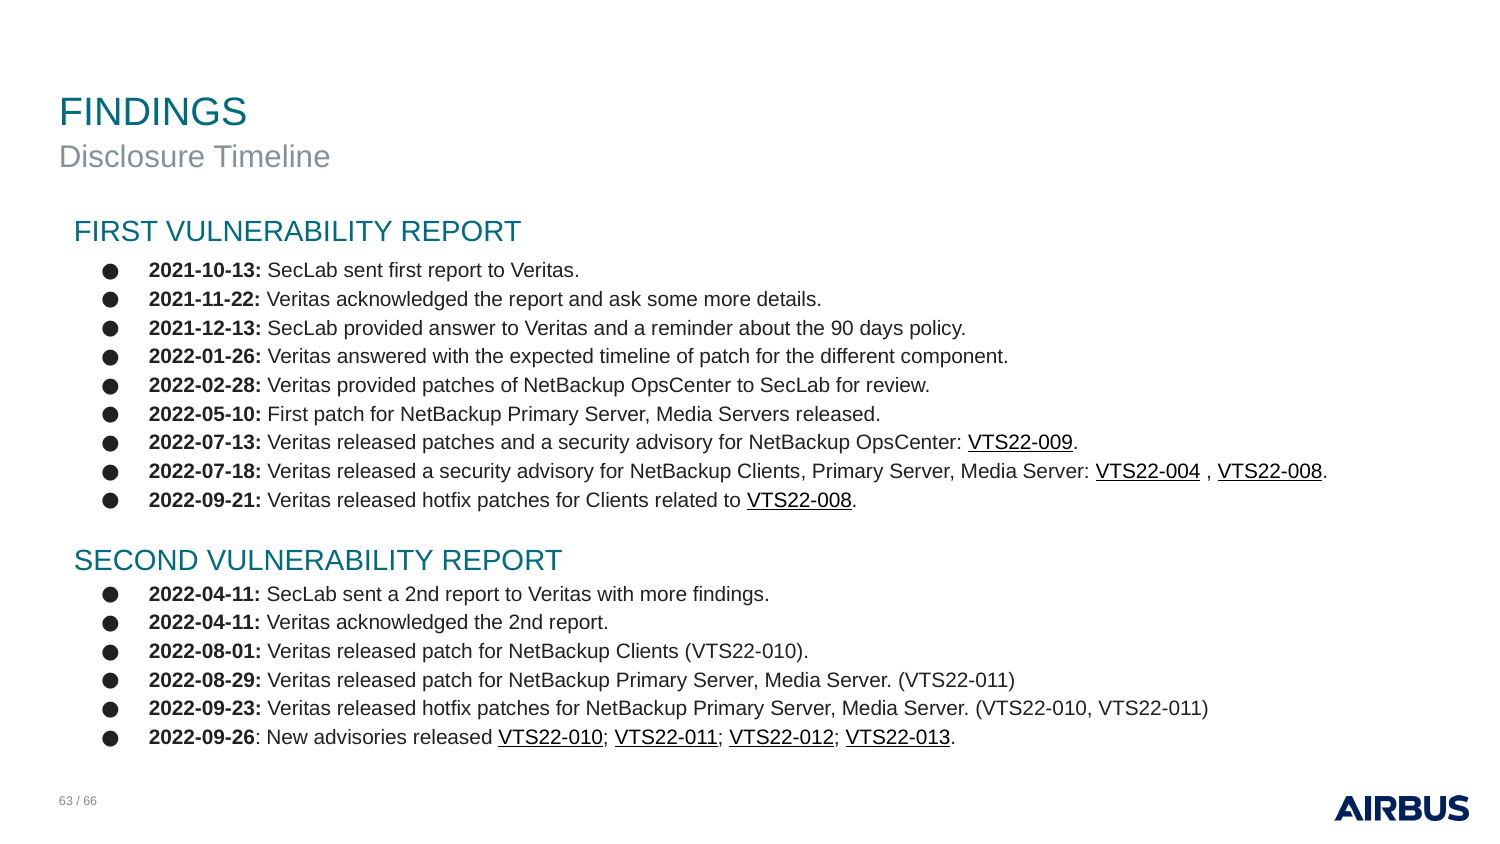

# FINDINGS Disclosure Timeline
FIRST VULNERABILITY REPORT
2021-10-13: SecLab sent first report to Veritas.
2021-11-22: Veritas acknowledged the report and ask some more details.
2021-12-13: SecLab provided answer to Veritas and a reminder about the 90 days policy.
2022-01-26: Veritas answered with the expected timeline of patch for the different component.
2022-02-28: Veritas provided patches of NetBackup OpsCenter to SecLab for review.
2022-05-10: First patch for NetBackup Primary Server, Media Servers released.
2022-07-13: Veritas released patches and a security advisory for NetBackup OpsCenter: VTS22-009.
2022-07-18: Veritas released a security advisory for NetBackup Clients, Primary Server, Media Server: VTS22-004 , VTS22-008.
2022-09-21: Veritas released hotfix patches for Clients related to VTS22-008.
SECOND VULNERABILITY REPORT
2022-04-11: SecLab sent a 2nd report to Veritas with more findings.
2022-04-11: Veritas acknowledged the 2nd report.
2022-08-01: Veritas released patch for NetBackup Clients (VTS22-010).
2022-08-29: Veritas released patch for NetBackup Primary Server, Media Server. (VTS22-011)
2022-09-23: Veritas released hotfix patches for NetBackup Primary Server, Media Server. (VTS22-010, VTS22-011)
2022-09-26: New advisories released VTS22-010; VTS22-011; VTS22-012; VTS22-013.